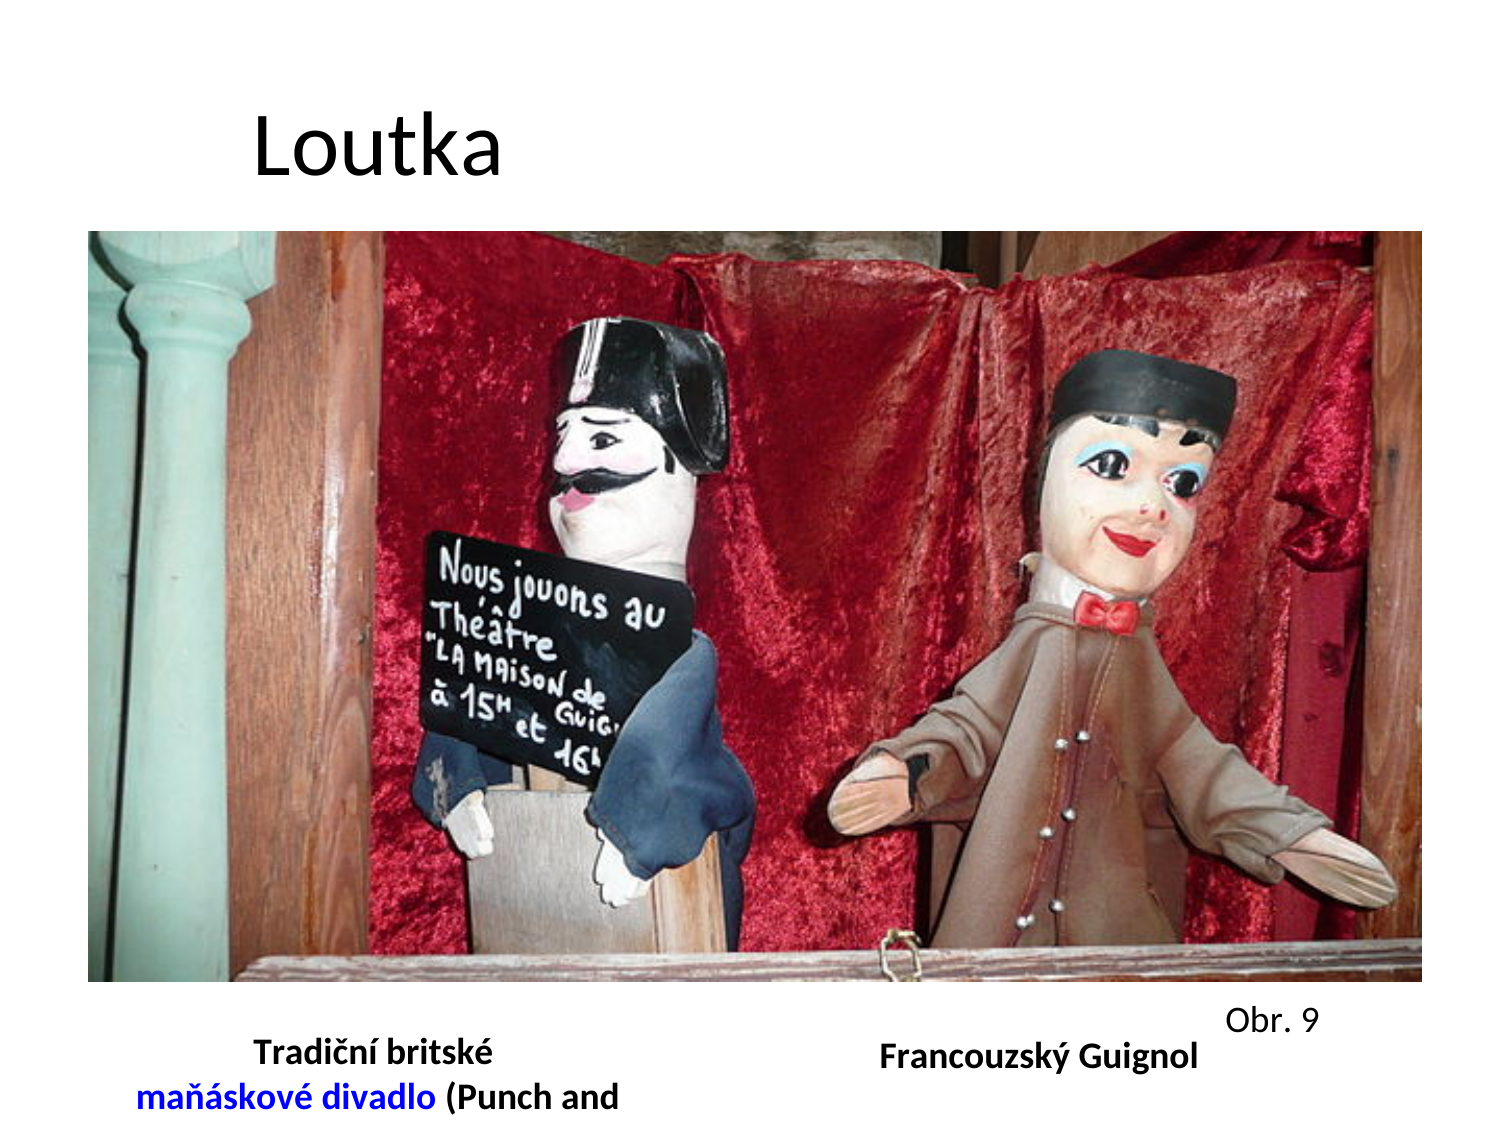

# Loutka
Figurka člověka nebo zvířete
Určená k animaci čili „oživení“
Hračka
Nástroj loutkového divadla
Obr. 8
Obr. 9
Tradiční britské maňáskové divadlo (Punch and Judy)
Francouzský Guignol